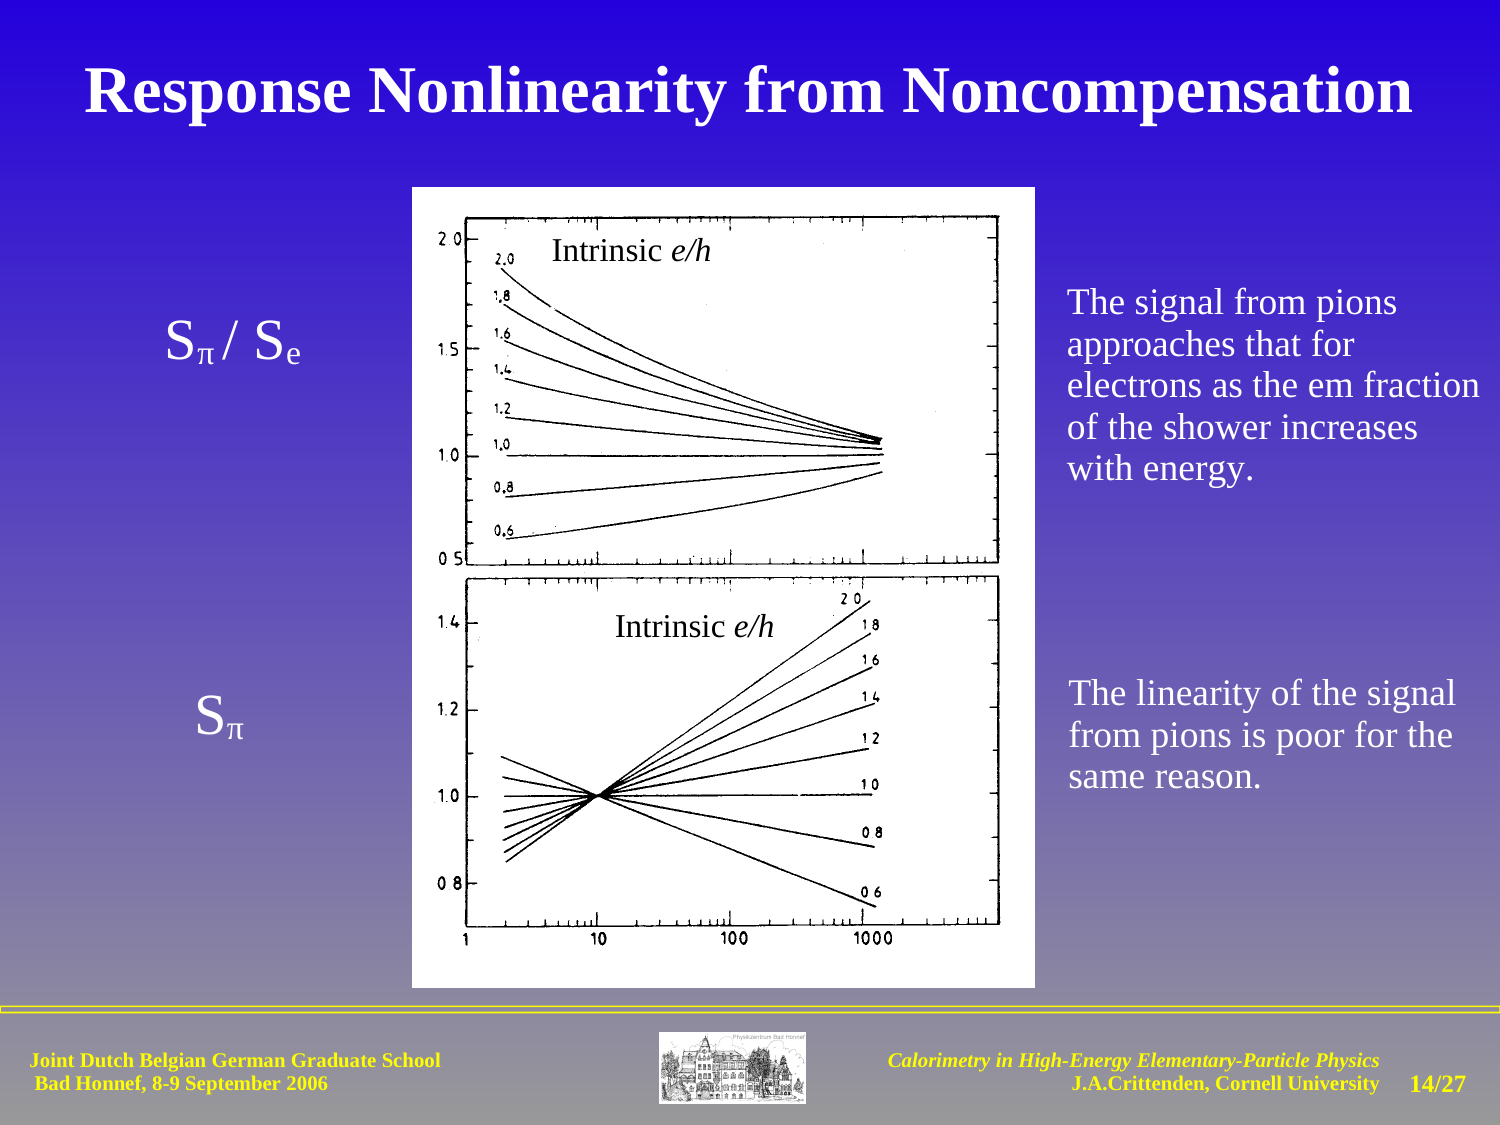

# Response Nonlinearity from Noncompensation
Intrinsic e/h
The signal from pions
approaches that for
electrons as the em fraction
of the shower increases
with energy.
Sπ / Se
Intrinsic e/h
The linearity of the signal
from pions is poor for the
same reason.
Sπ